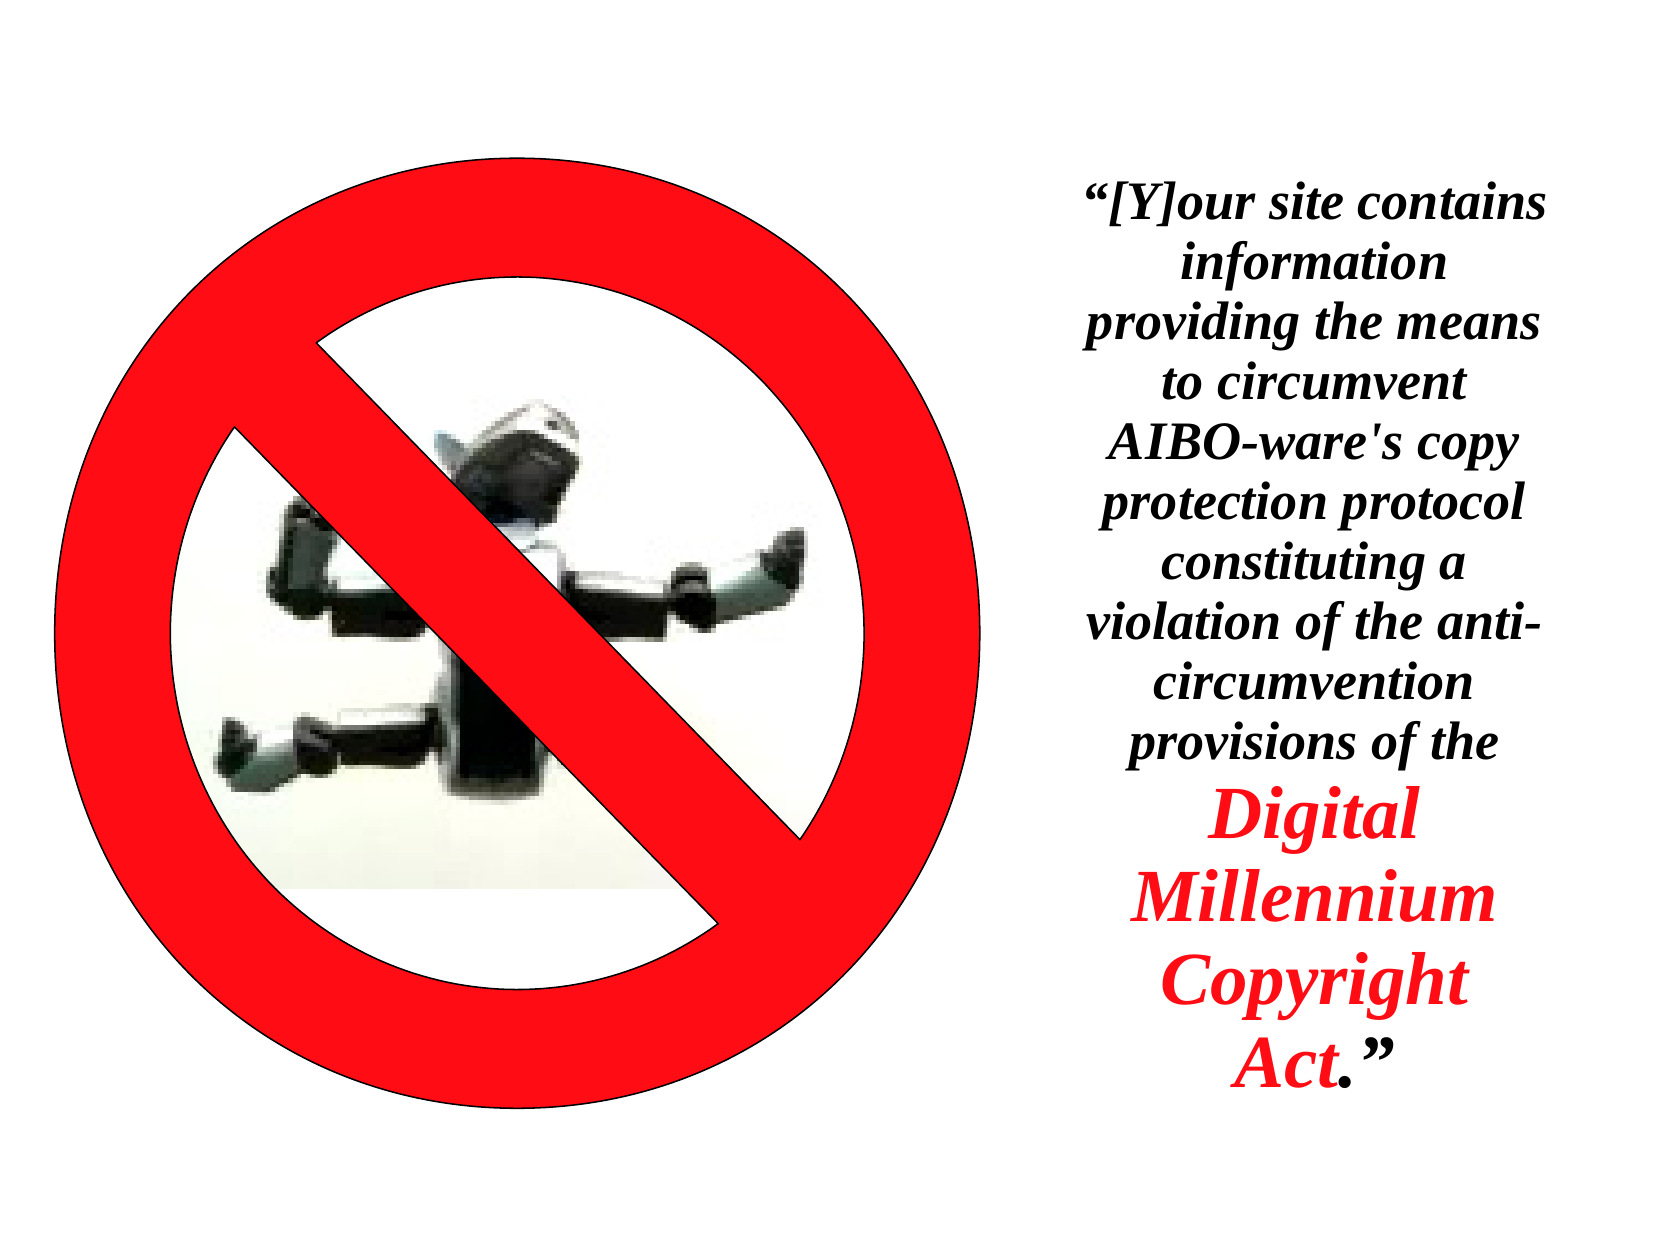

“[Y]our site contains information providing the means to circumvent AIBO-ware's copy protection protocol constituting a violation of the anti-circumvention provisions of the Digital Millennium Copyright Act.”